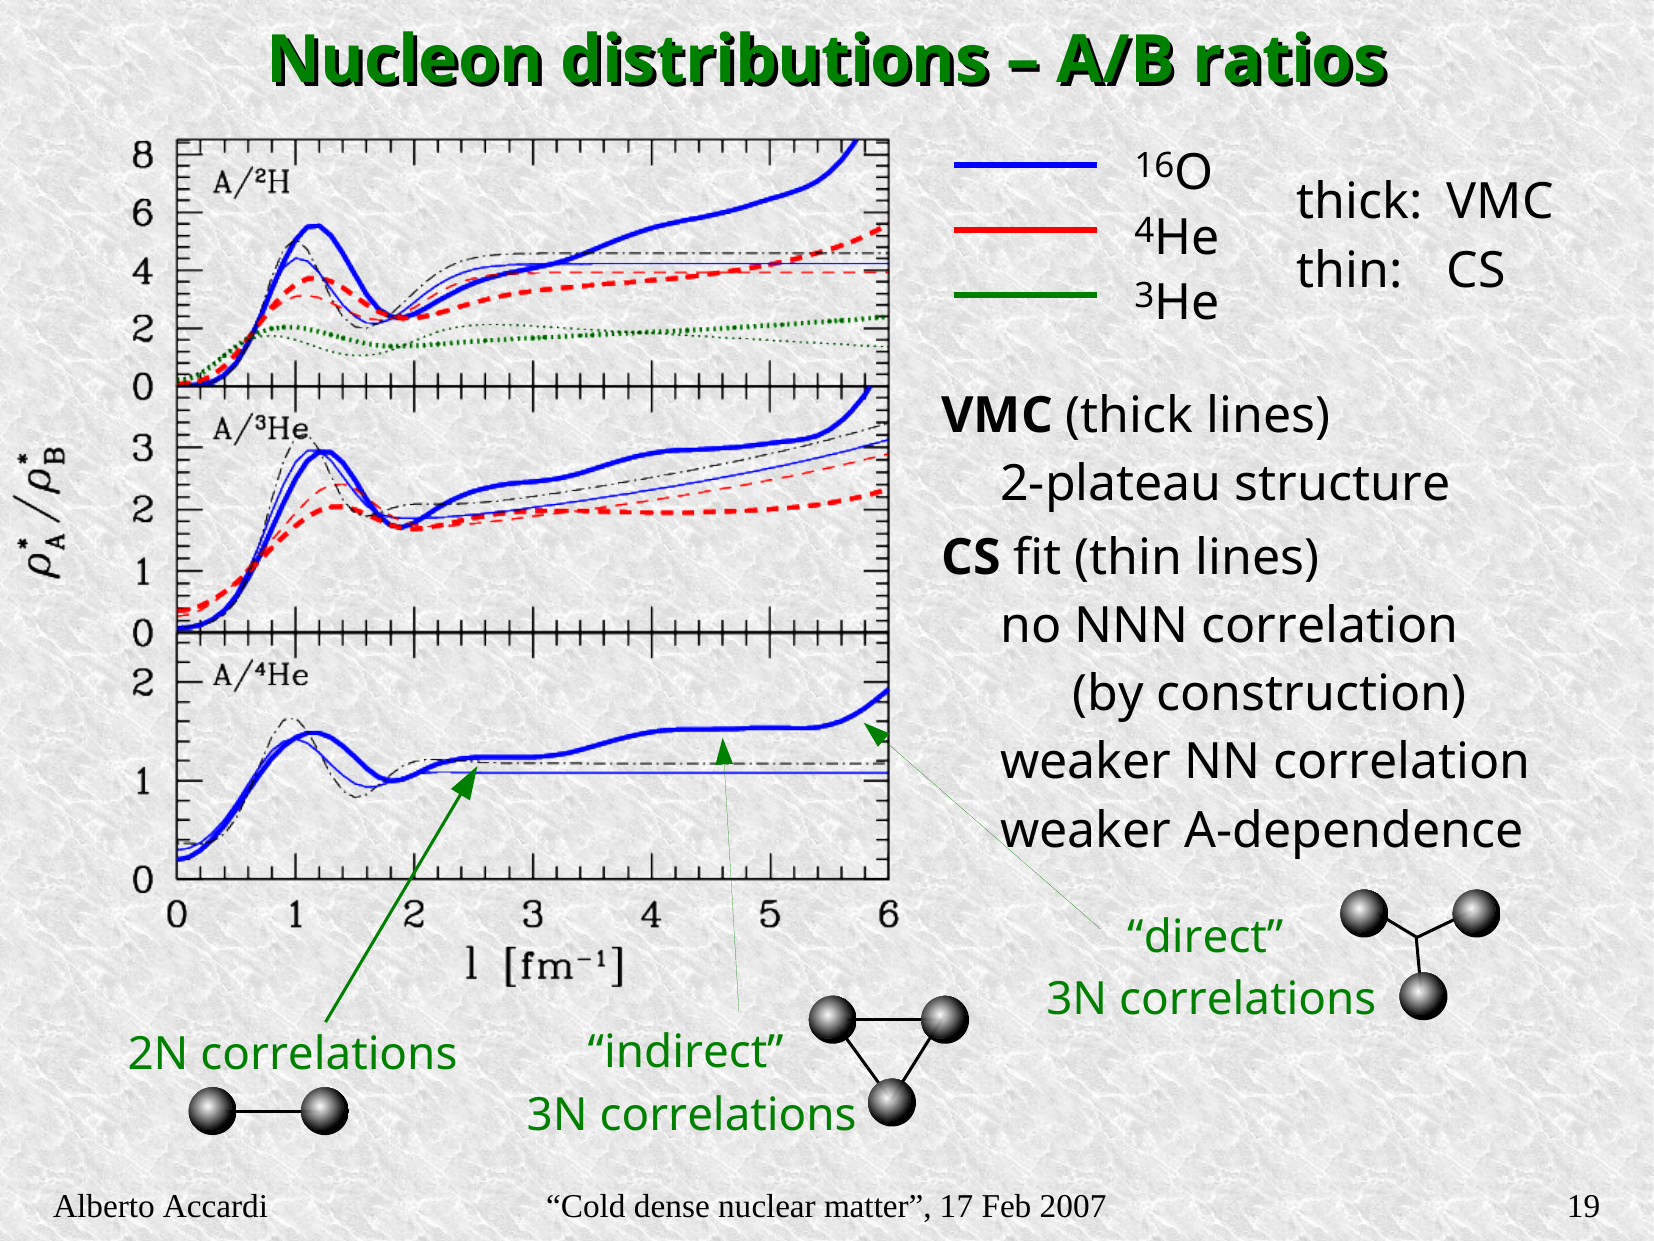

Nucleon distributions – A/B ratios
16O
thick: 	VMC
thin:	CS
4He
3He
VMC (thick lines)
2-plateau structure
CS fit (thin lines)
no NNN correlation
(by construction)
weaker NN correlation
weaker A-dependence
“direct”
3N correlations
“indirect”
3N correlations
2N correlations
Alberto Accardi
Padova U.
19